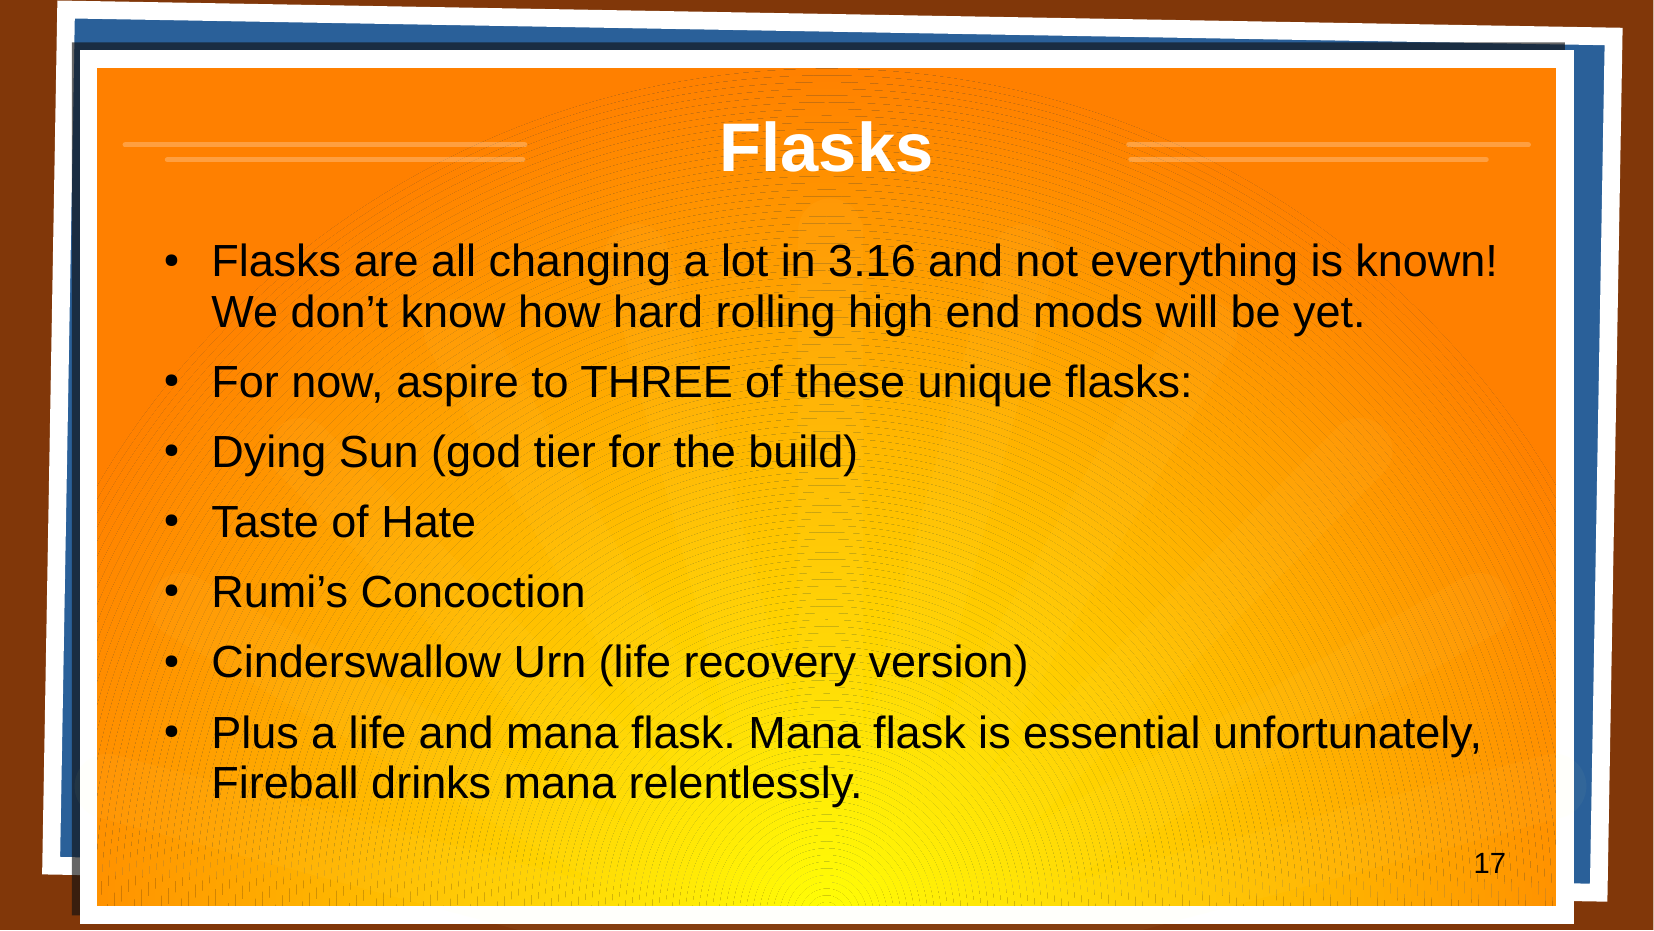

# Flasks
Flasks are all changing a lot in 3.16 and not everything is known! We don’t know how hard rolling high end mods will be yet.
For now, aspire to THREE of these unique flasks:
Dying Sun (god tier for the build)
Taste of Hate
Rumi’s Concoction
Cinderswallow Urn (life recovery version)
Plus a life and mana flask. Mana flask is essential unfortunately, Fireball drinks mana relentlessly.
17